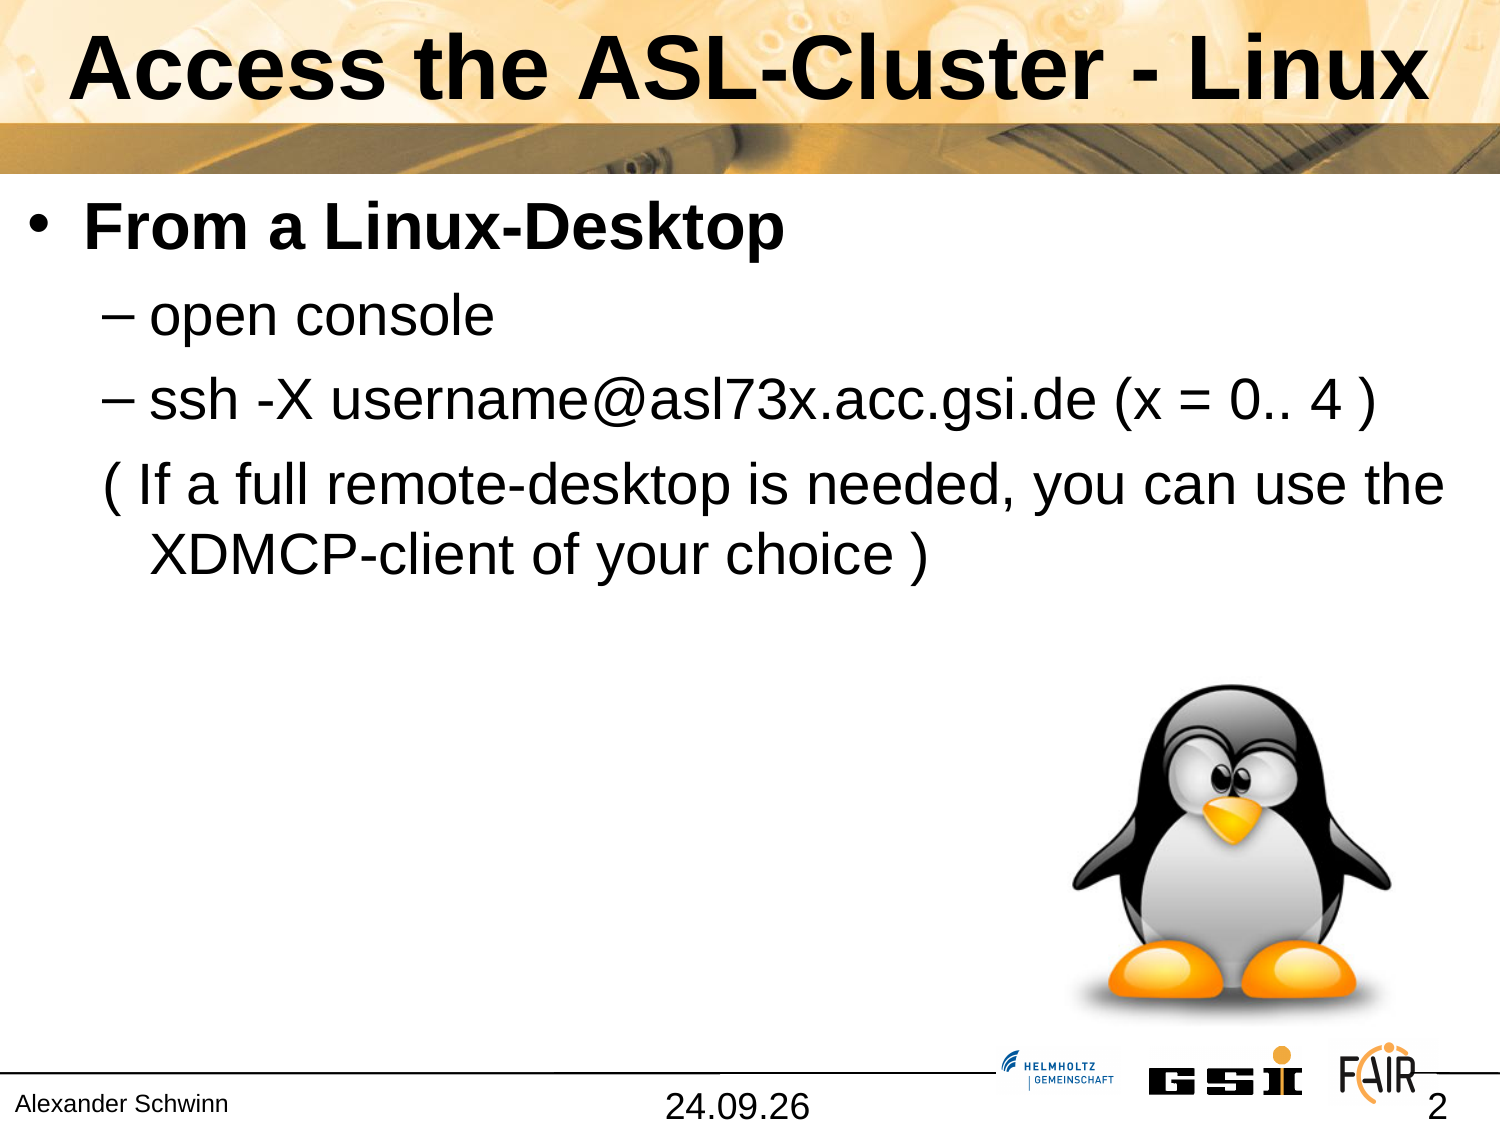

# Access the ASL-Cluster - Linux
From a Linux-Desktop
open console
ssh -X username@asl73x.acc.gsi.de (x = 0.. 4 )
( If a full remote-desktop is needed, you can use the XDMCP-client of your choice )
2